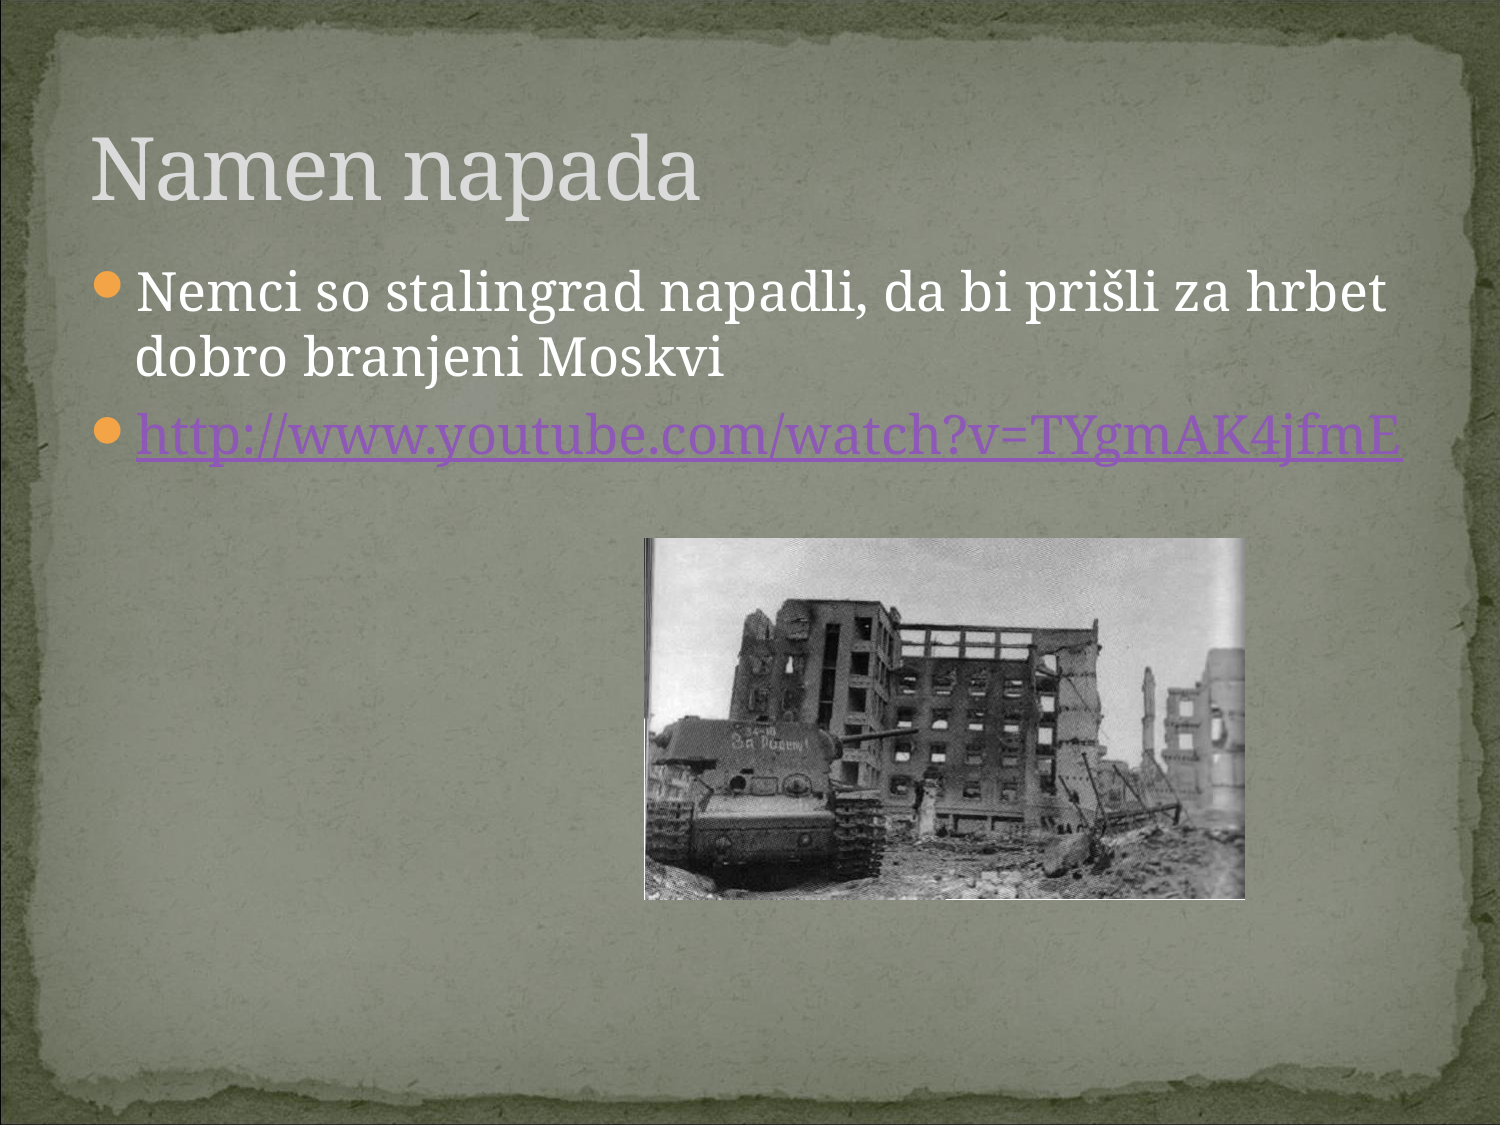

Namen napada
# Nemci so stalingrad napadli, da bi prišli za hrbet dobro branjeni Moskvi
http://www.youtube.com/watch?v=TYgmAK4jfmE